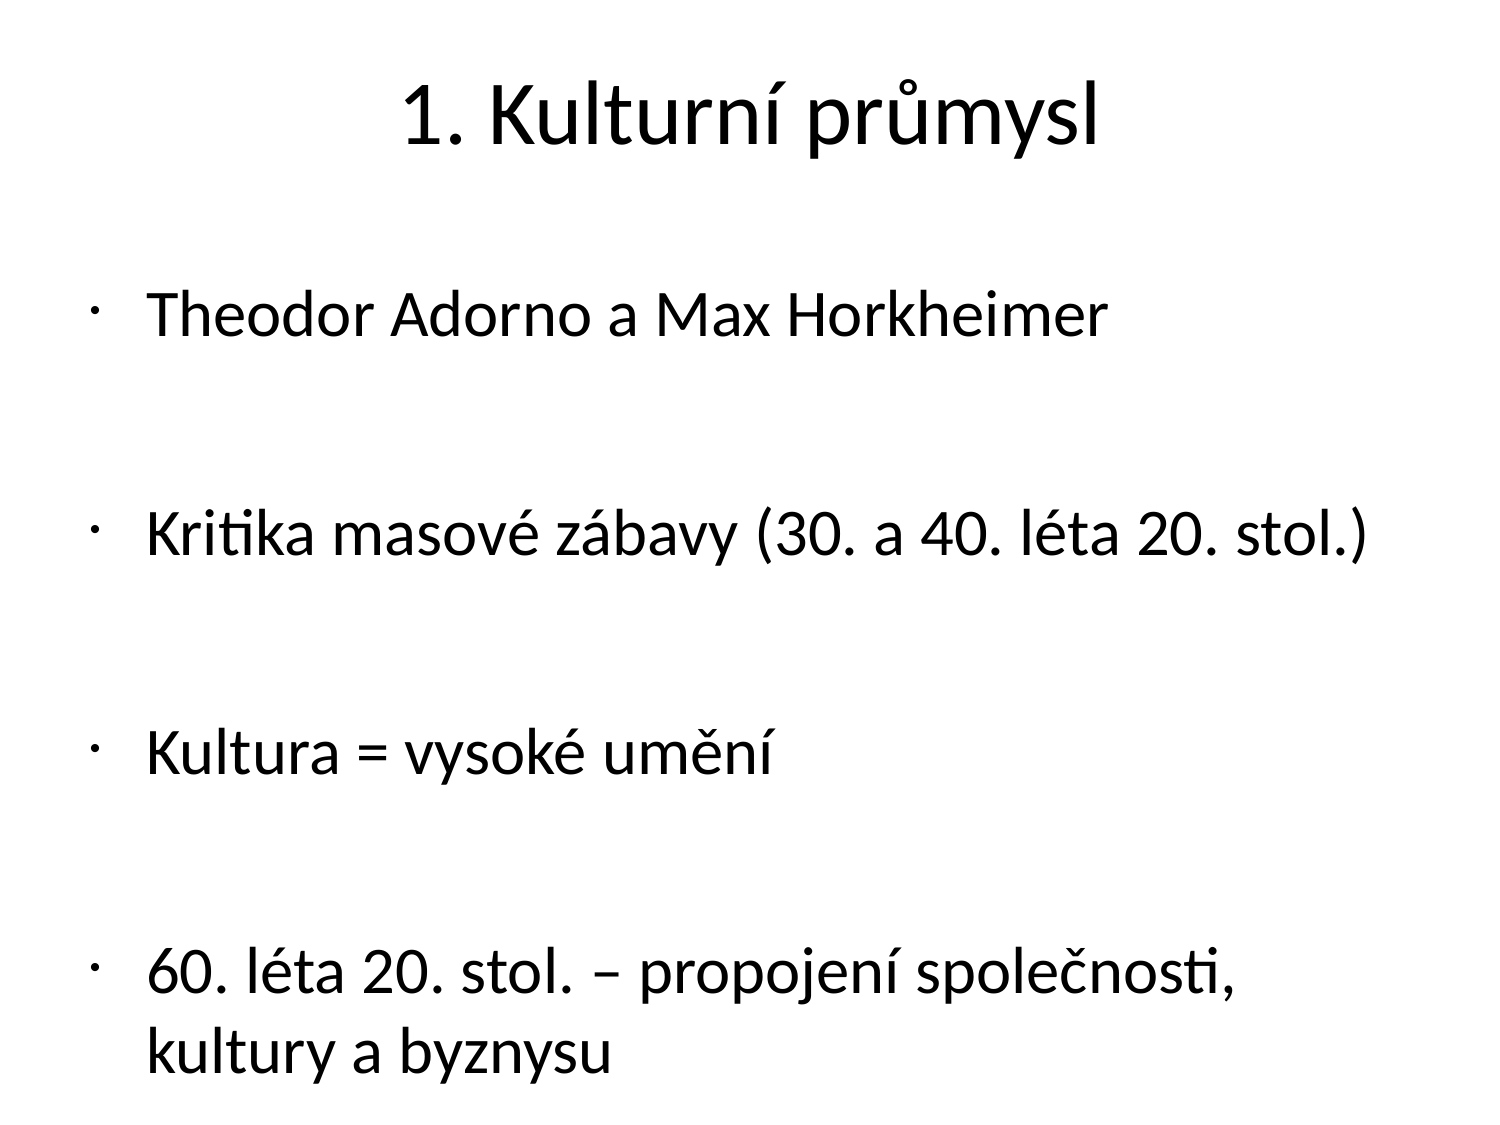

# 1. Kulturní průmysl
Theodor Adorno a Max Horkheimer
Kritika masové zábavy (30. a 40. léta 20. stol.)
Kultura = vysoké umění
60. léta 20. stol. – propojení společnosti, kultury a byznysu